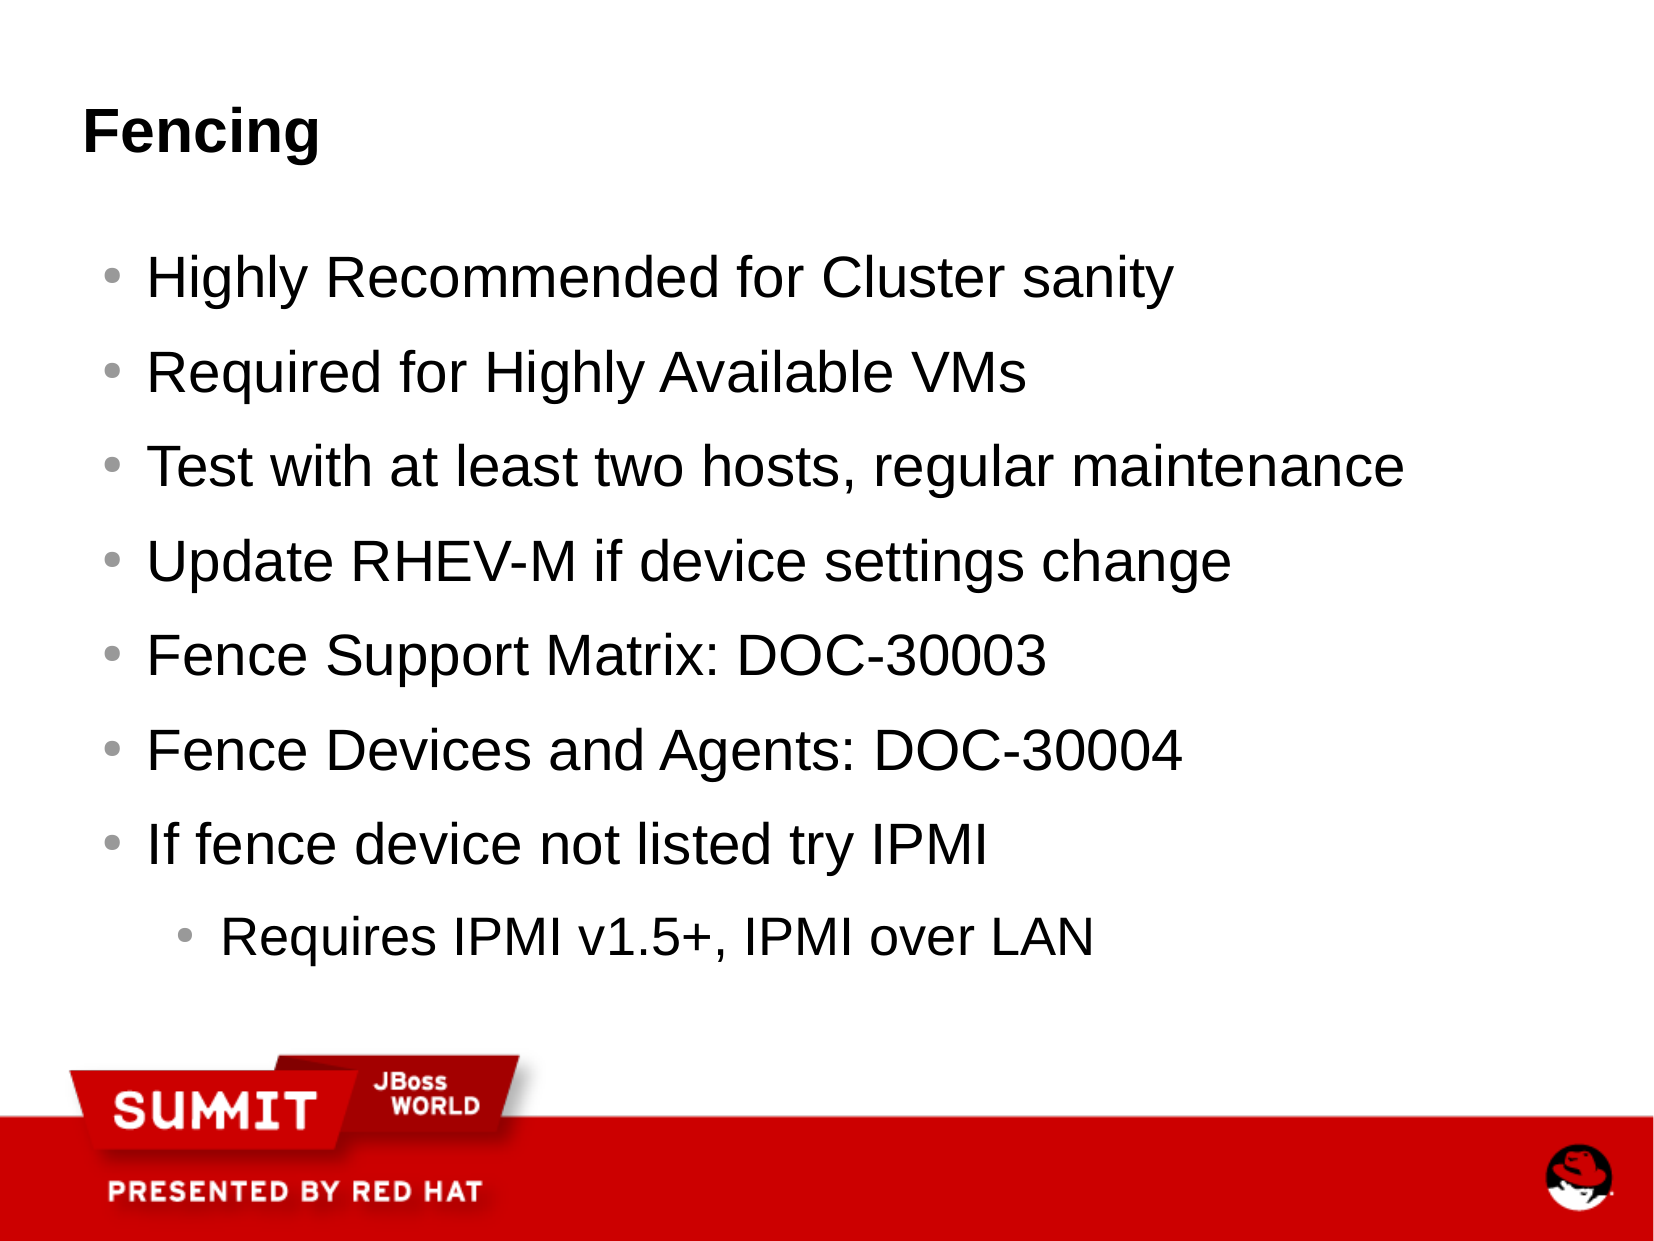

# Fencing
Highly Recommended for Cluster sanity
Required for Highly Available VMs
Test with at least two hosts, regular maintenance
Update RHEV-M if device settings change
Fence Support Matrix: DOC-30003
Fence Devices and Agents: DOC-30004
If fence device not listed try IPMI
Requires IPMI v1.5+, IPMI over LAN